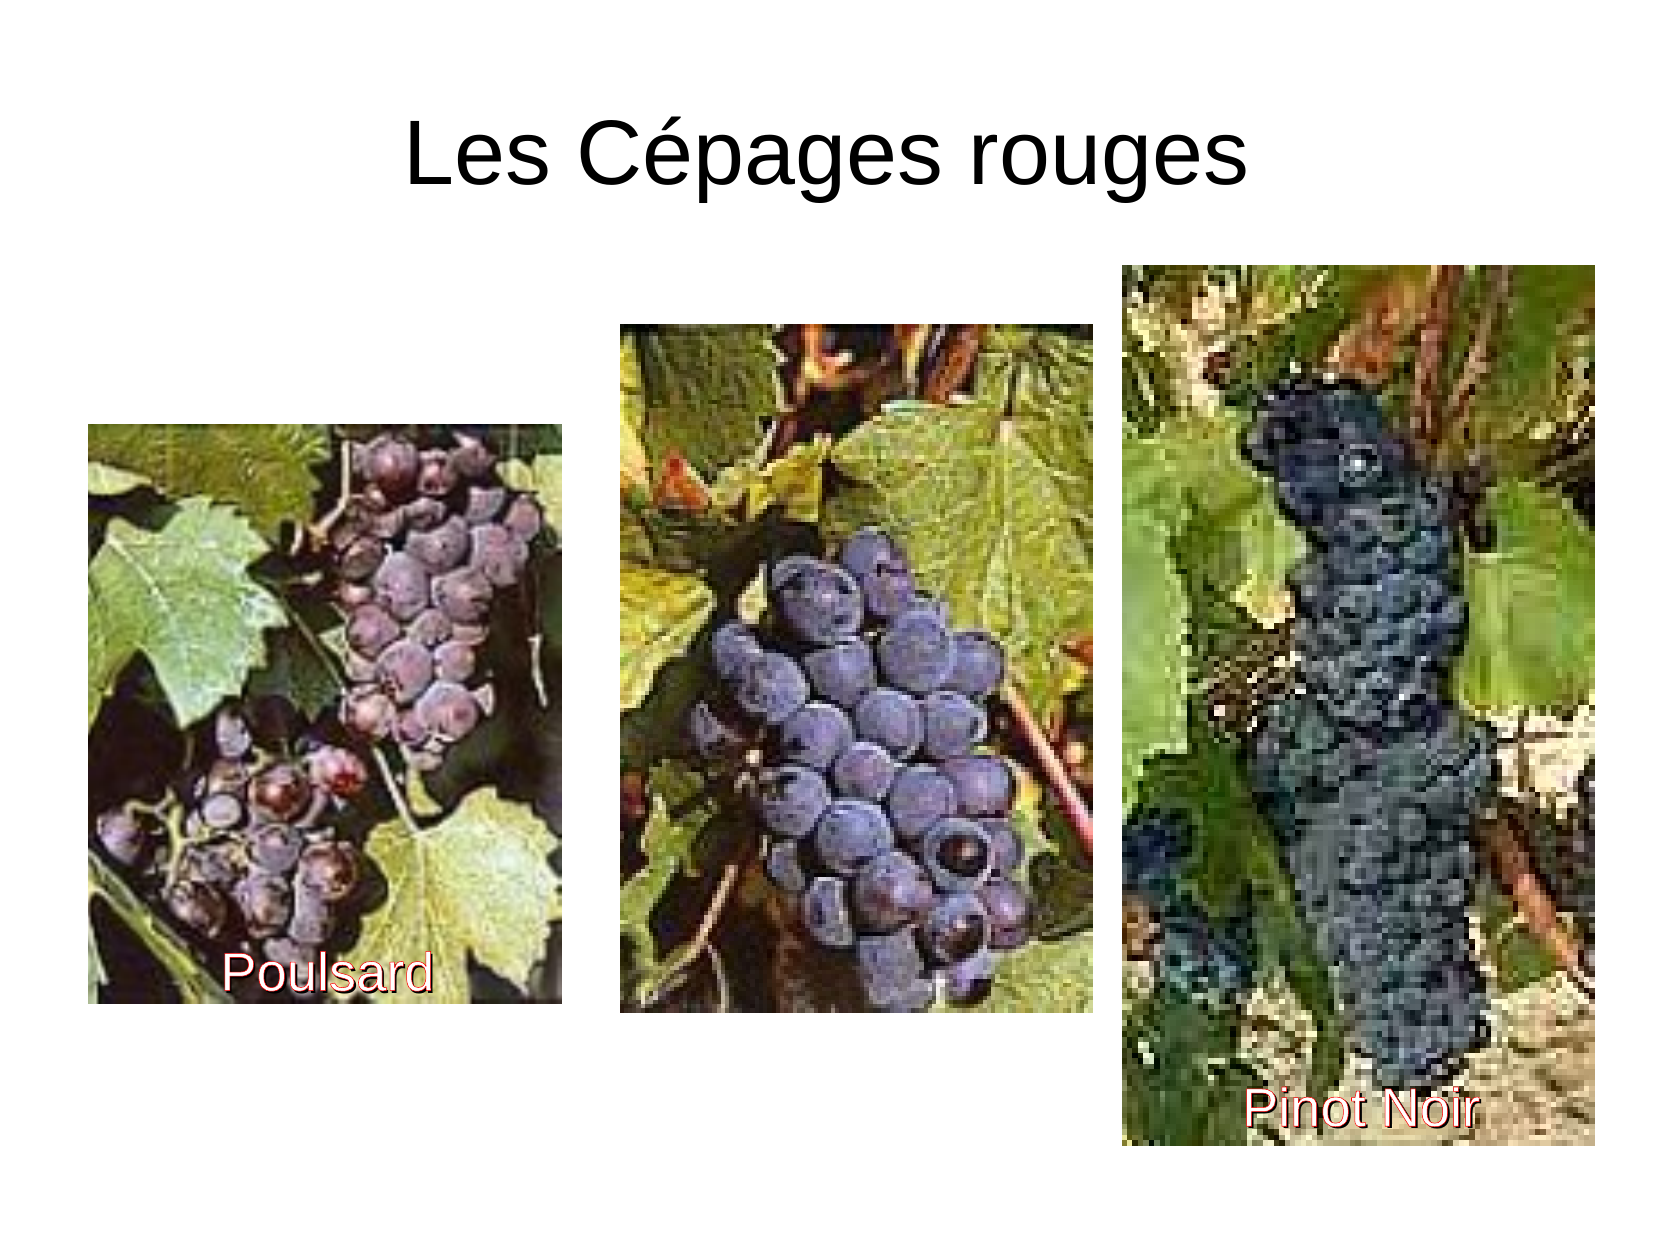

# Les Cépages rouges
Pinot Noir
Trousseau
Poulsard